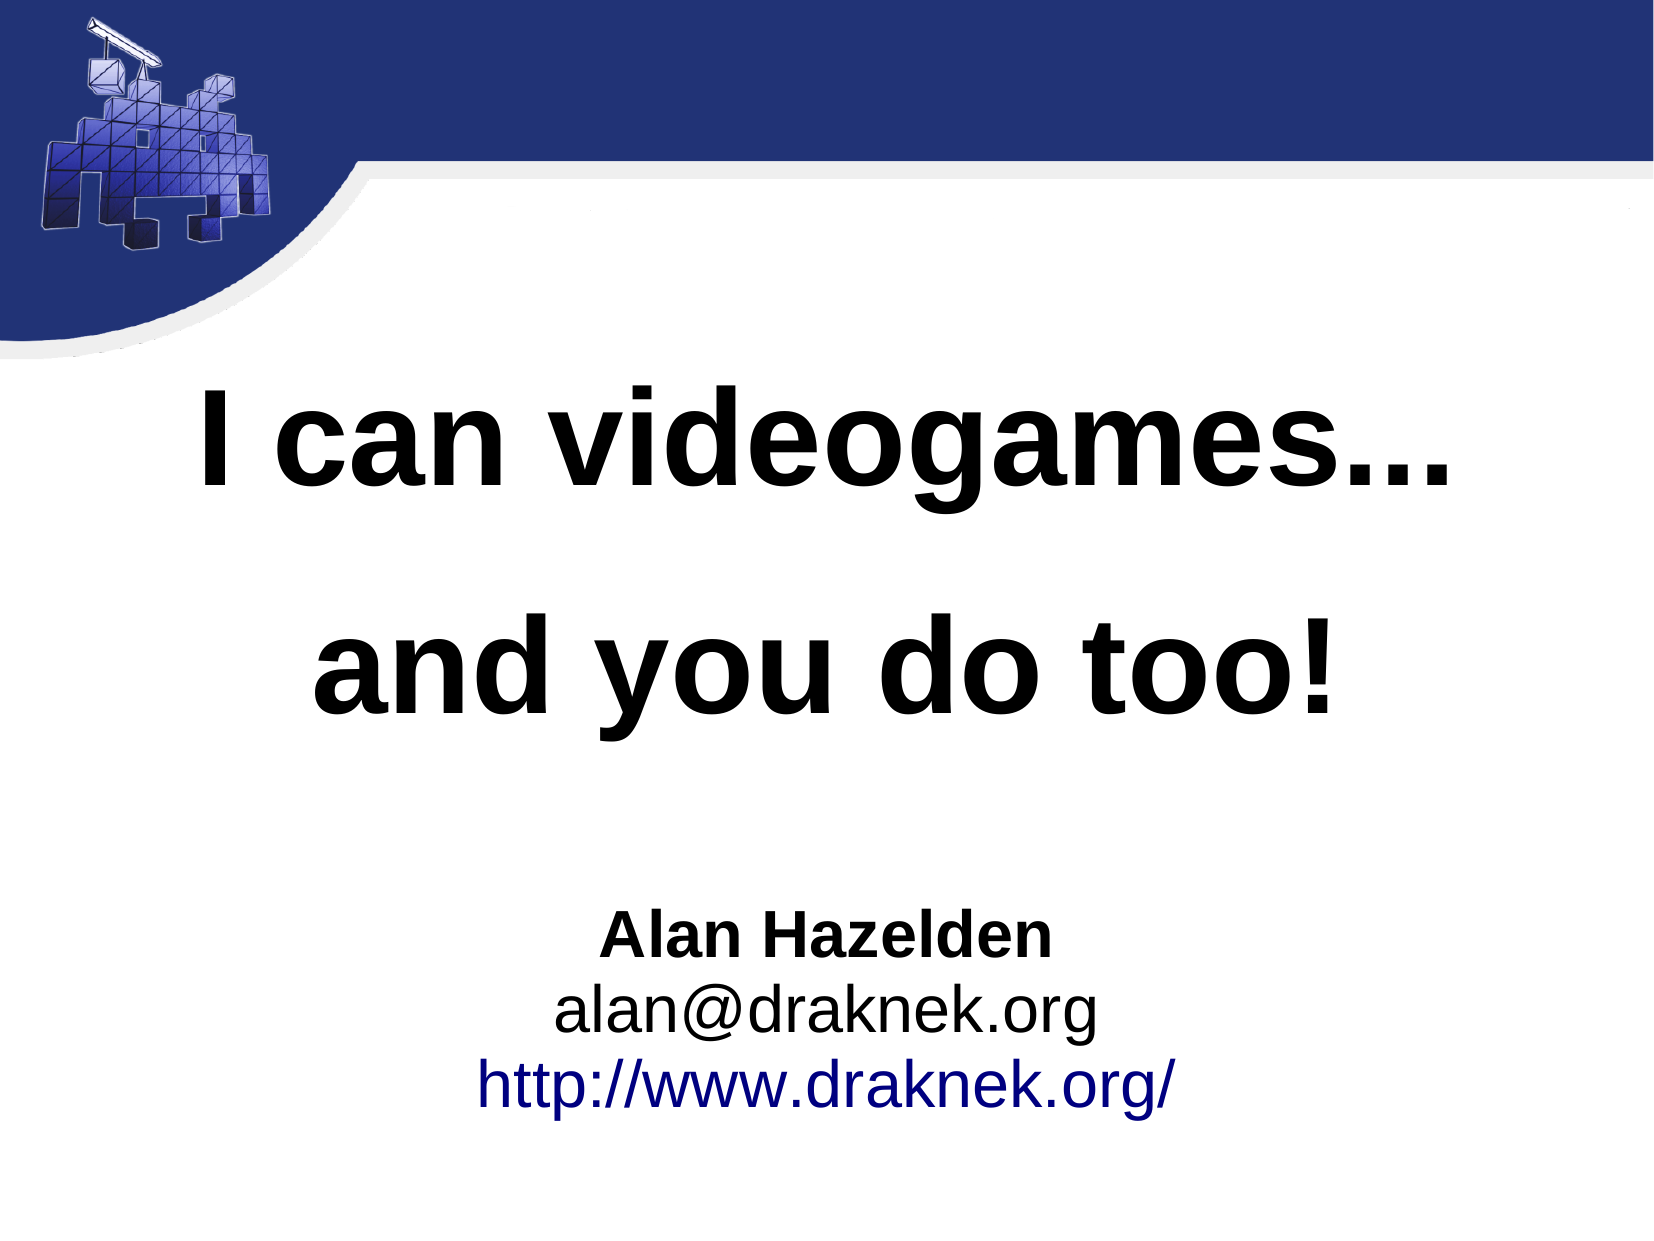

# I can videogames...
and you do too!
Alan Hazelden
alan@draknek.org
http://www.draknek.org/